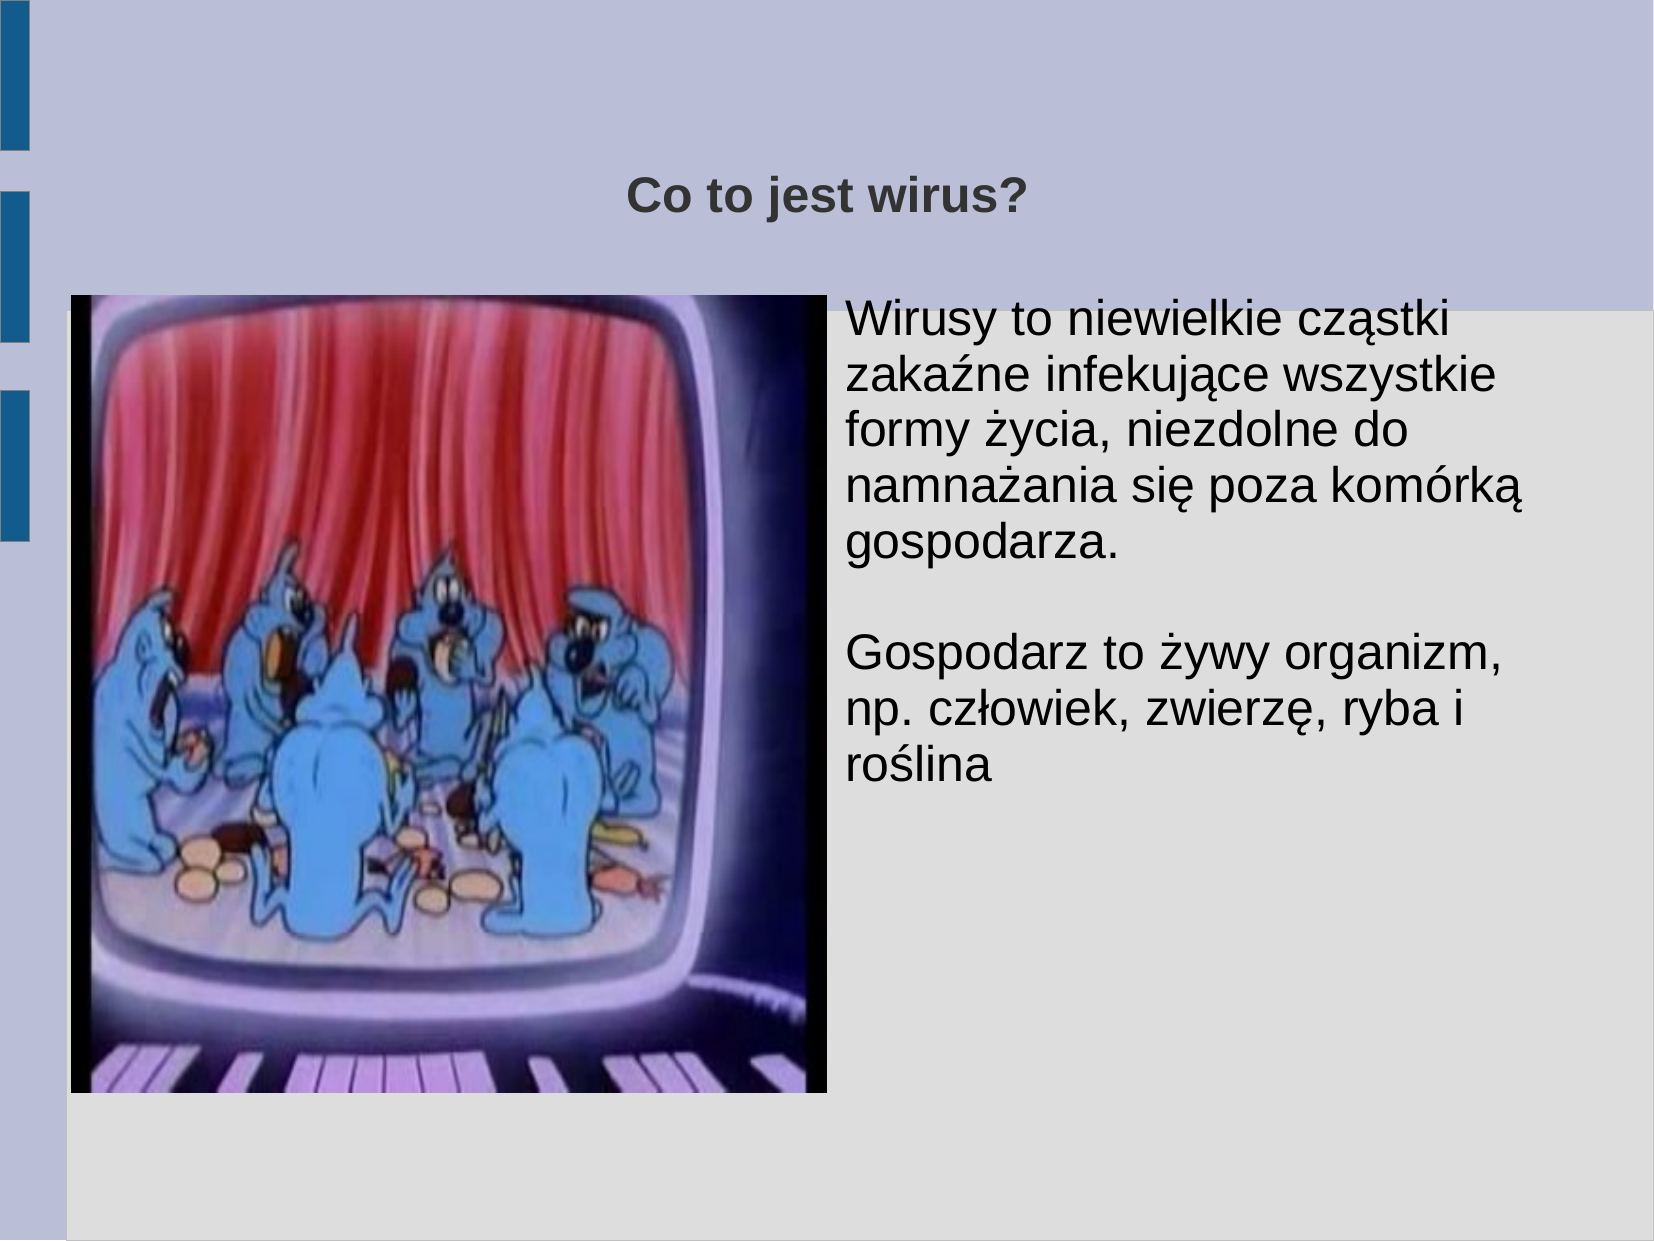

# Co to jest wirus?
Wirusy to niewielkie cząstki zakaźne infekujące wszystkie formy życia, niezdolne do namnażania się poza komórką gospodarza.
Gospodarz to żywy organizm, np. człowiek, zwierzę, ryba i roślina